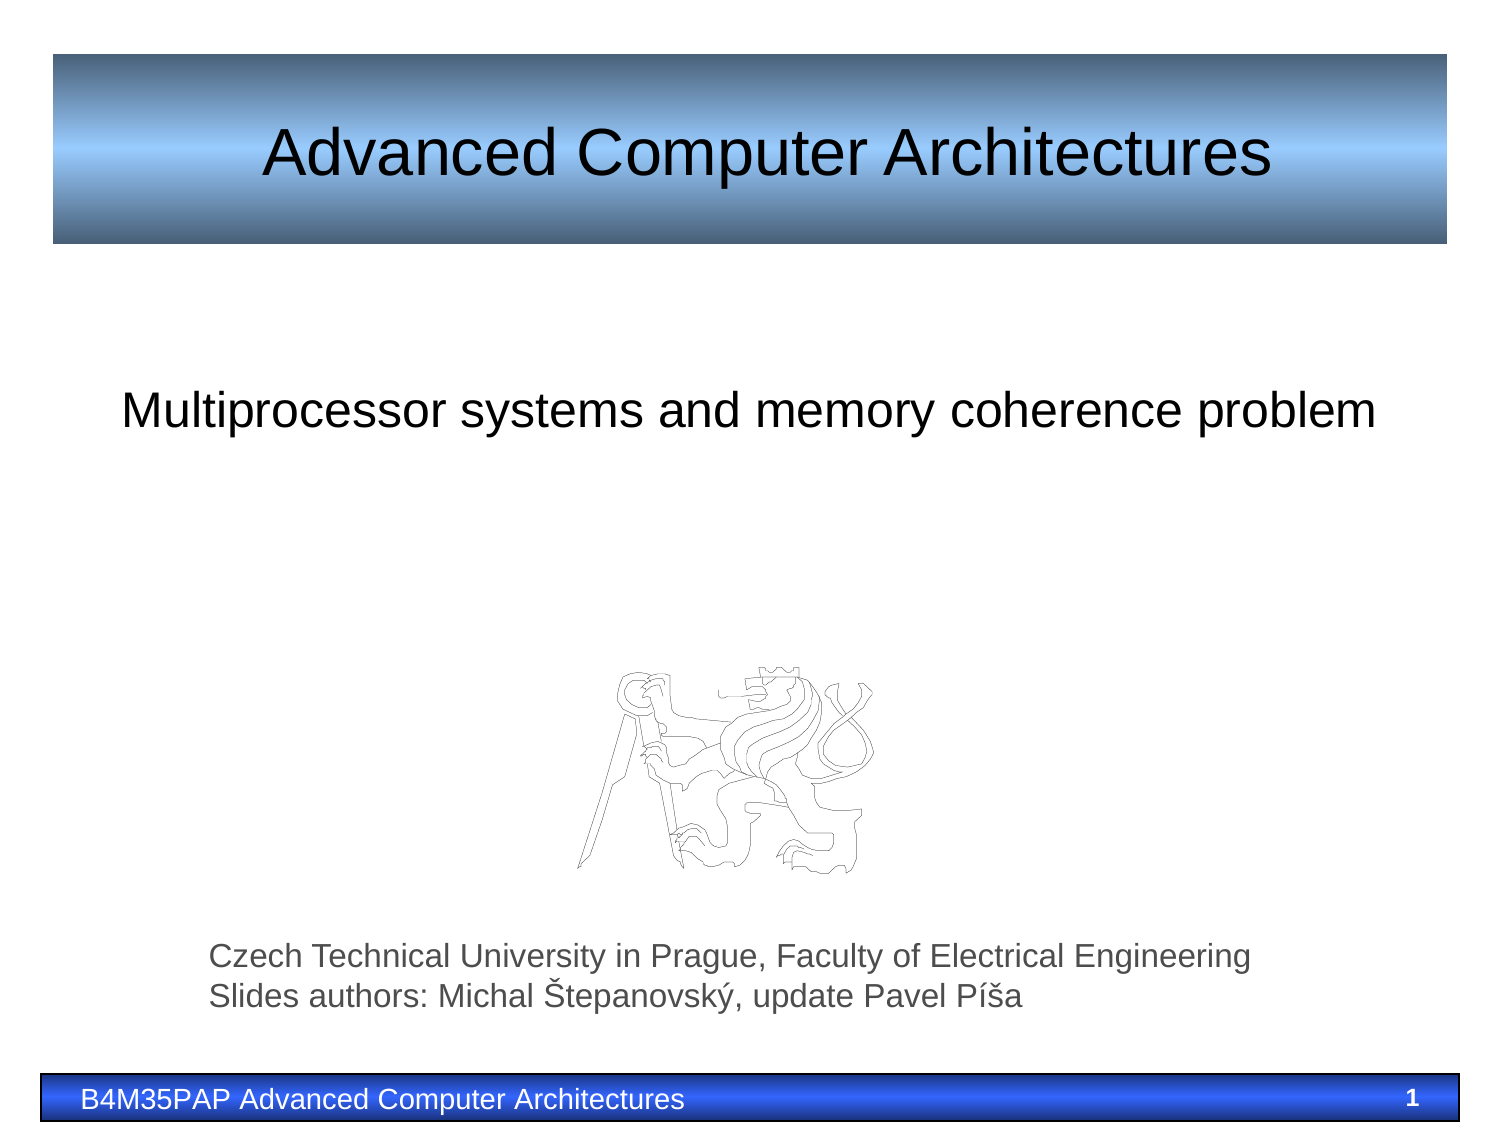

Advanced Computer Architectures
Multiprocessor systems and memory coherence problem
Czech Technical University in Prague, Faculty of Electrical Engineering
Slides authors: Michal Štepanovský, update Pavel Píša